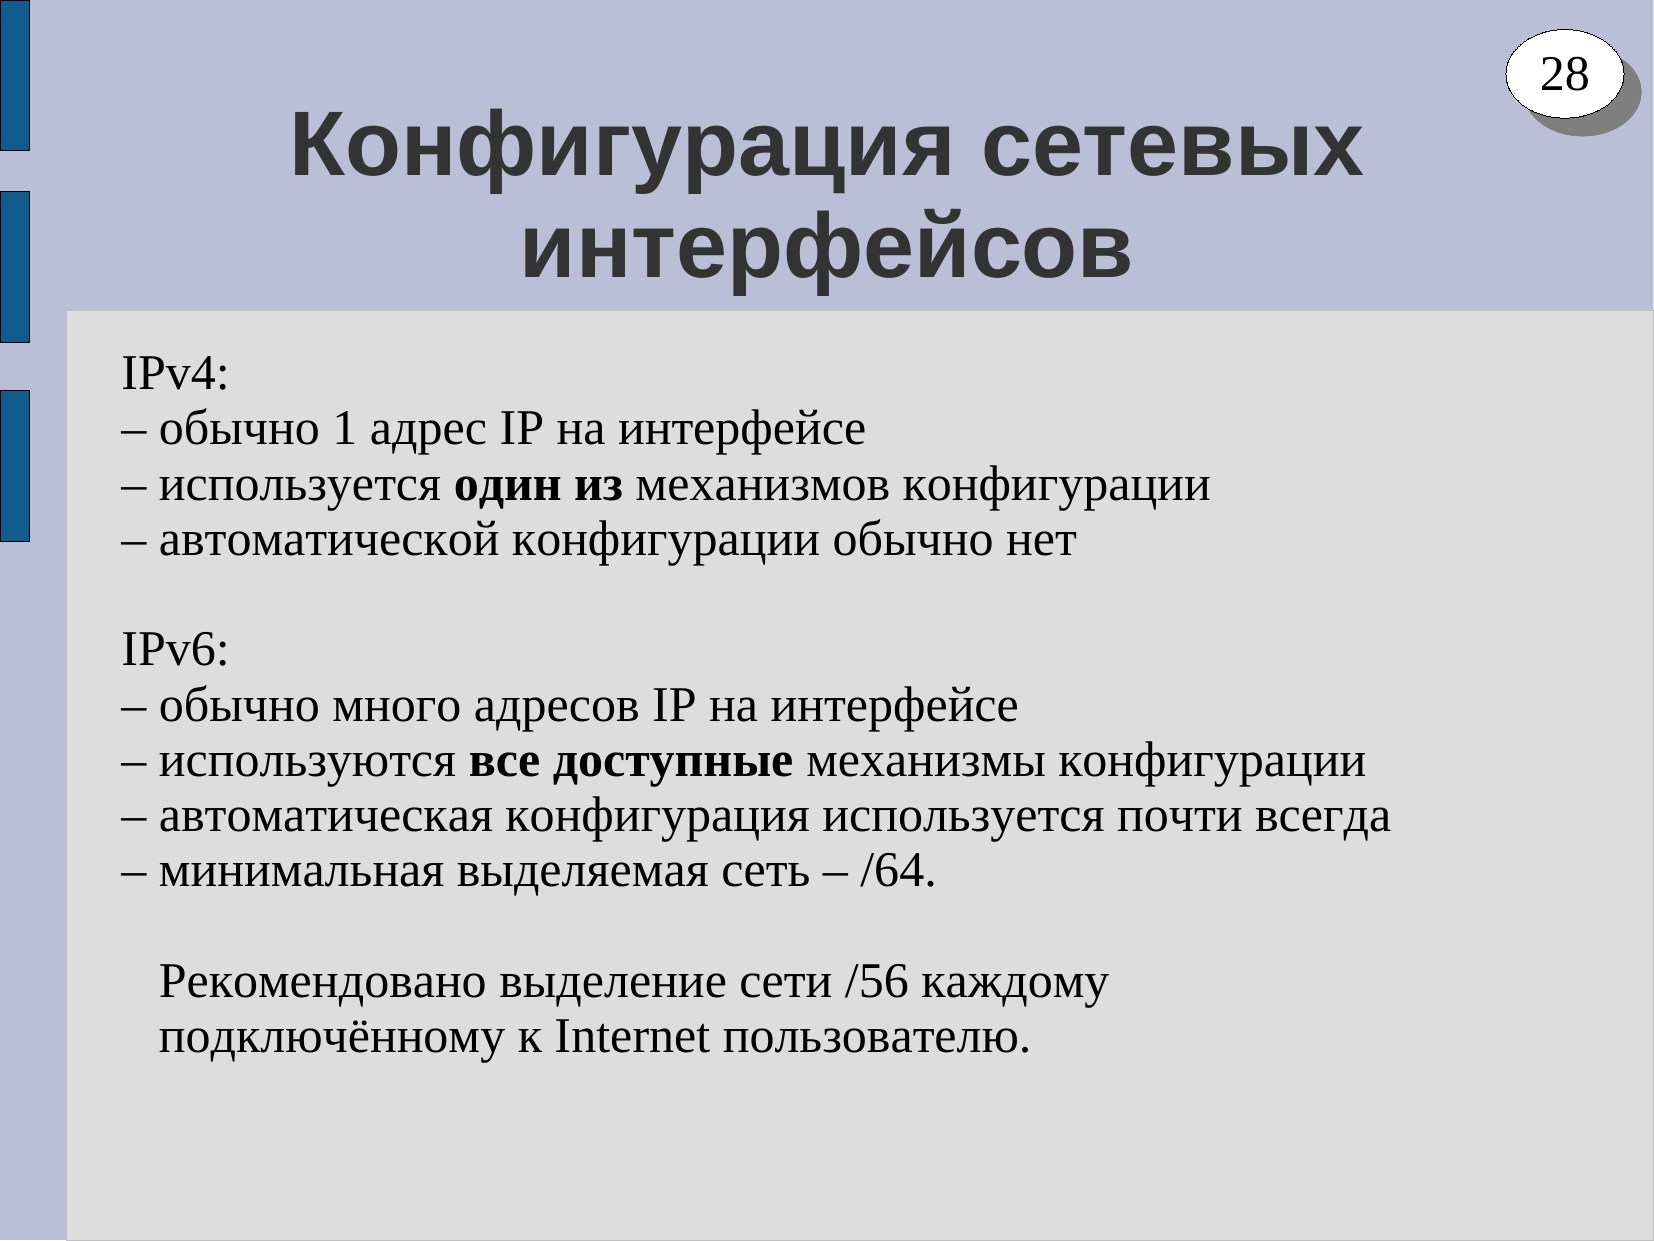

28
# Конфигурация сетевых интерфейсов
IPv4:
– обычно 1 адрес IP на интерфейсе
– используется один из механизмов конфигурации
– автоматической конфигурации обычно нет
IPv6:
– обычно много адресов IP на интерфейсе
– используются все доступные механизмы конфигурации
– автоматическая конфигурация используется почти всегда
– минимальная выделяемая сеть – /64.
 Рекомендовано выделение сети /56 каждому
 подключённому к Internet пользователю.